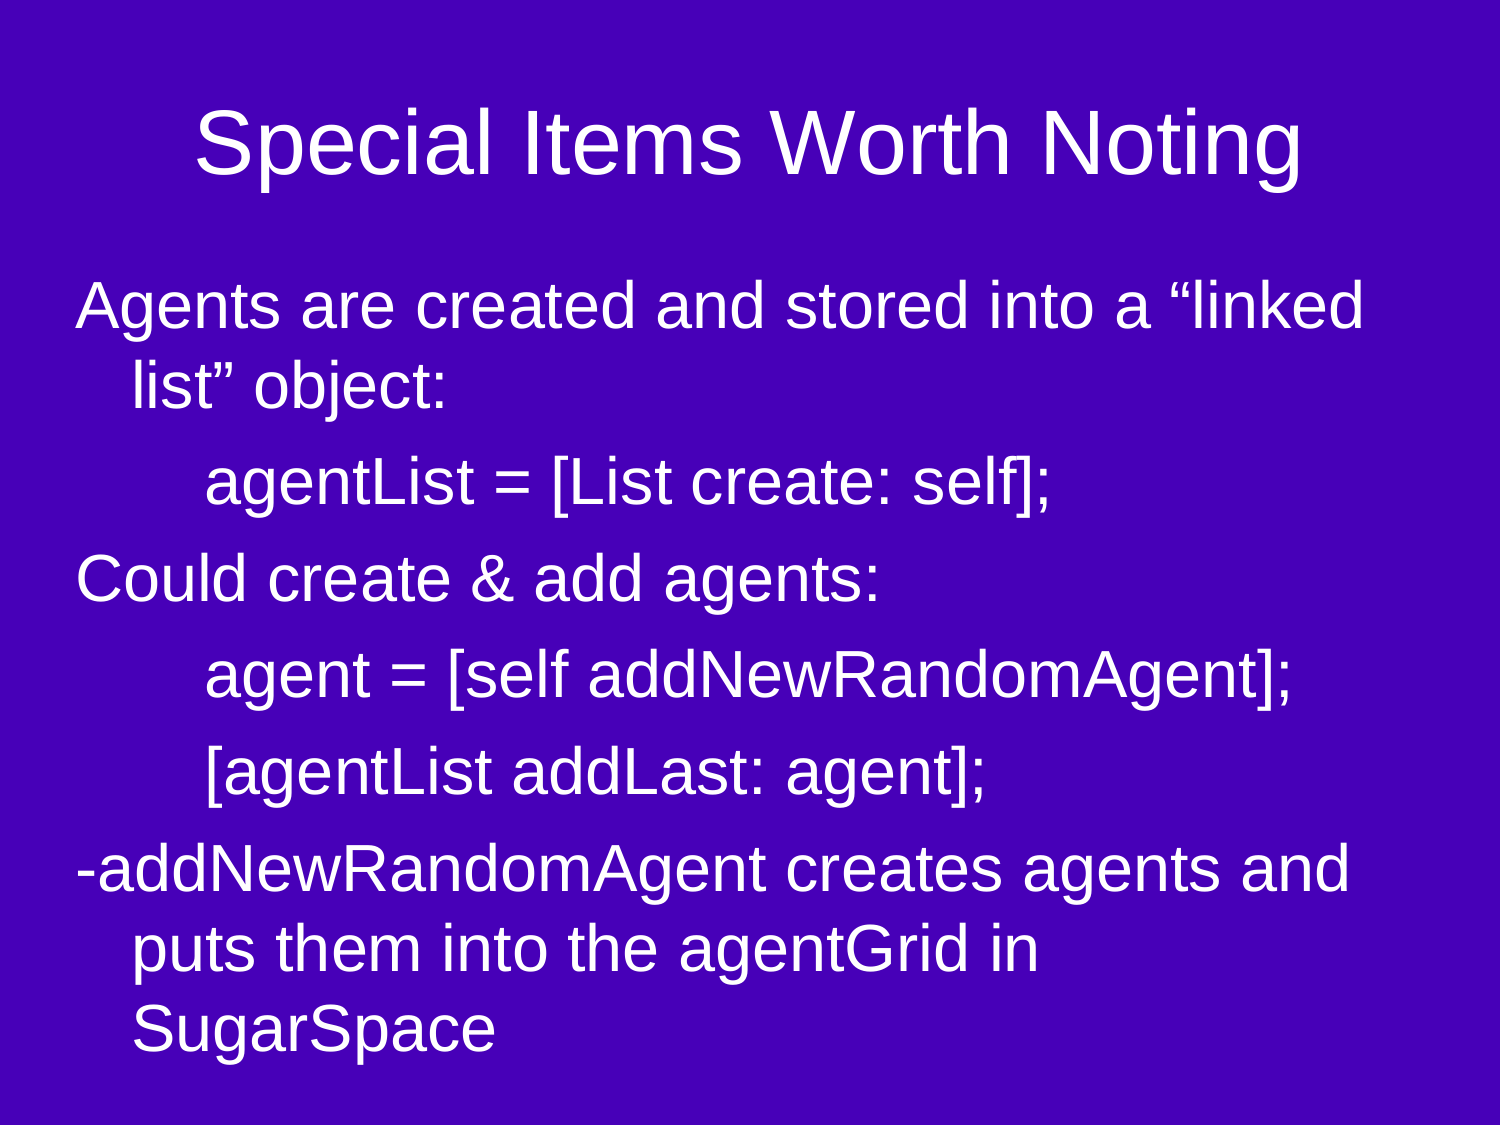

# Special Items Worth Noting
Agents are created and stored into a “linked list” object:
 agentList = [List create: self];
Could create & add agents:
 agent = [self addNewRandomAgent];
 [agentList addLast: agent];
-addNewRandomAgent creates agents and puts them into the agentGrid in SugarSpace